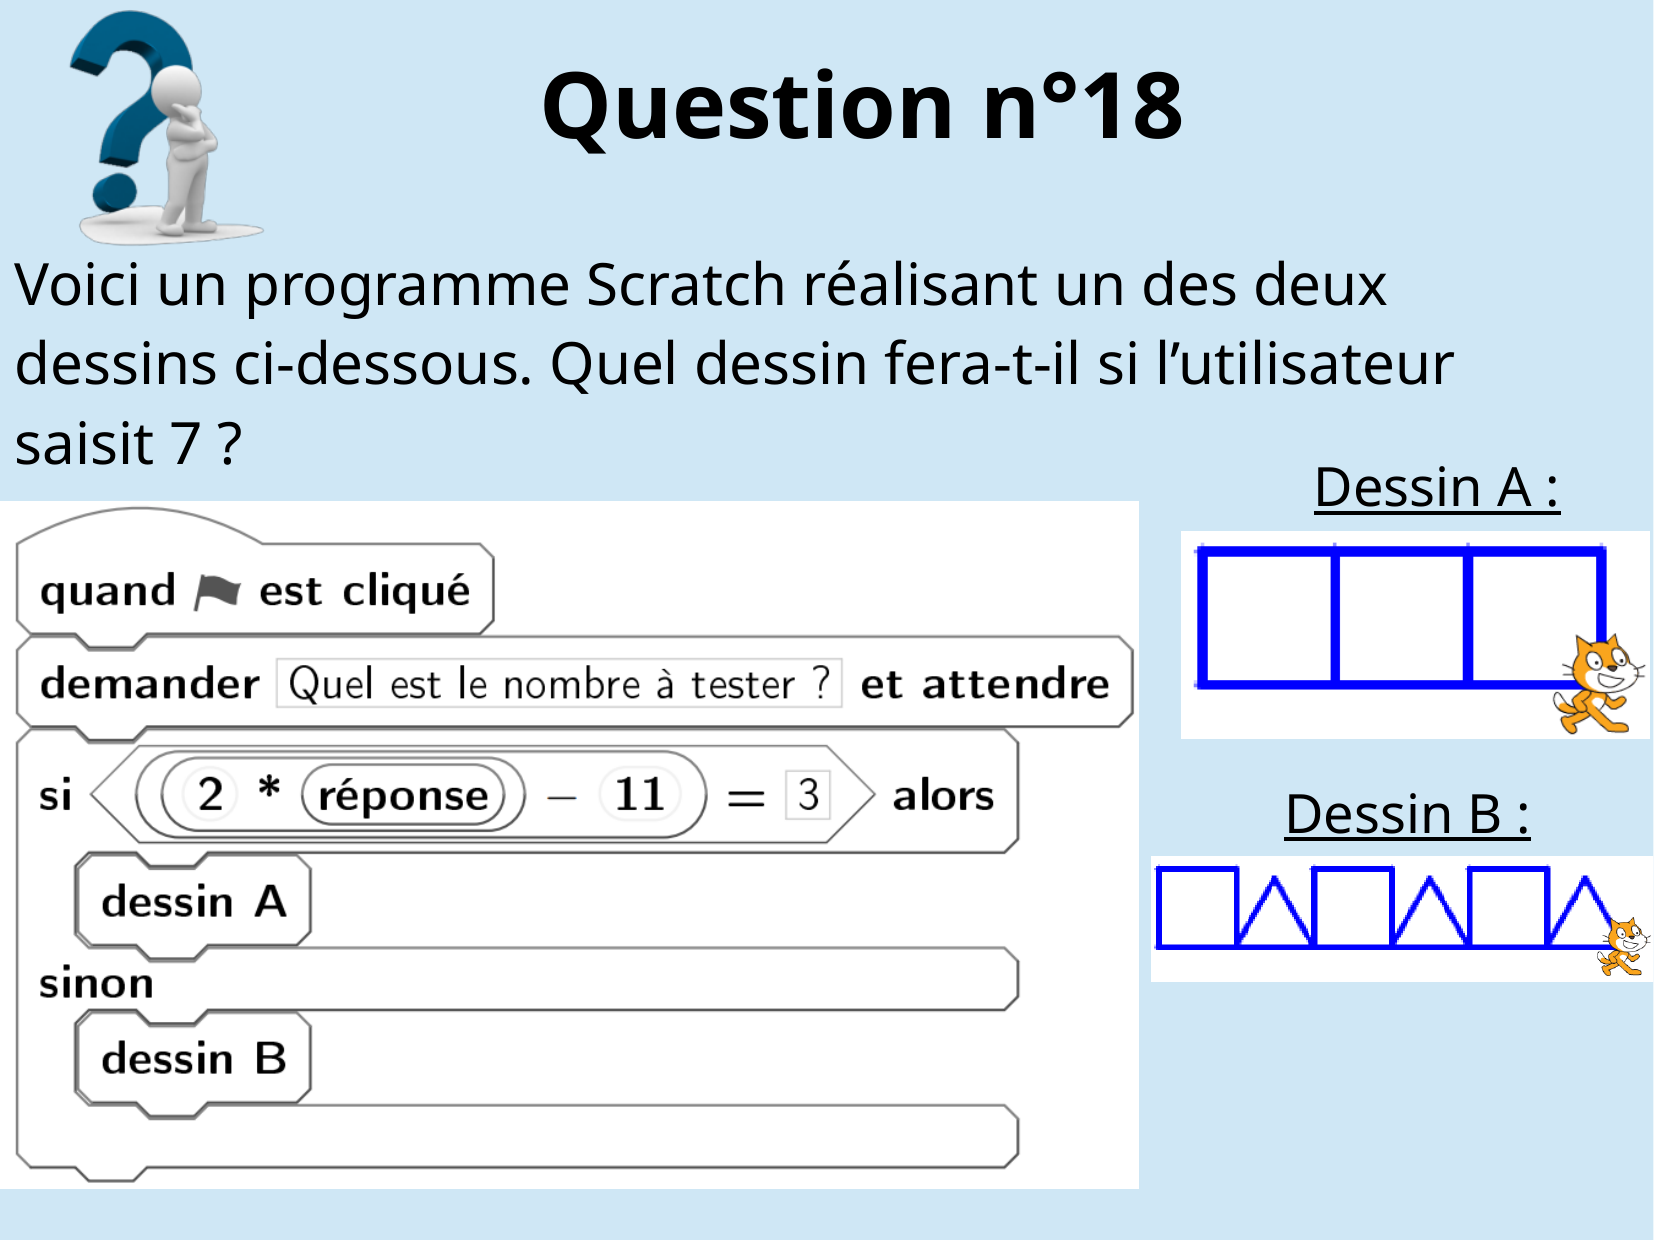

# Question n°18
Voici un programme Scratch réalisant un des deux dessins ci-dessous. Quel dessin fera-t-il si l’utilisateur saisit 7 ?
Dessin A :
Dessin B :